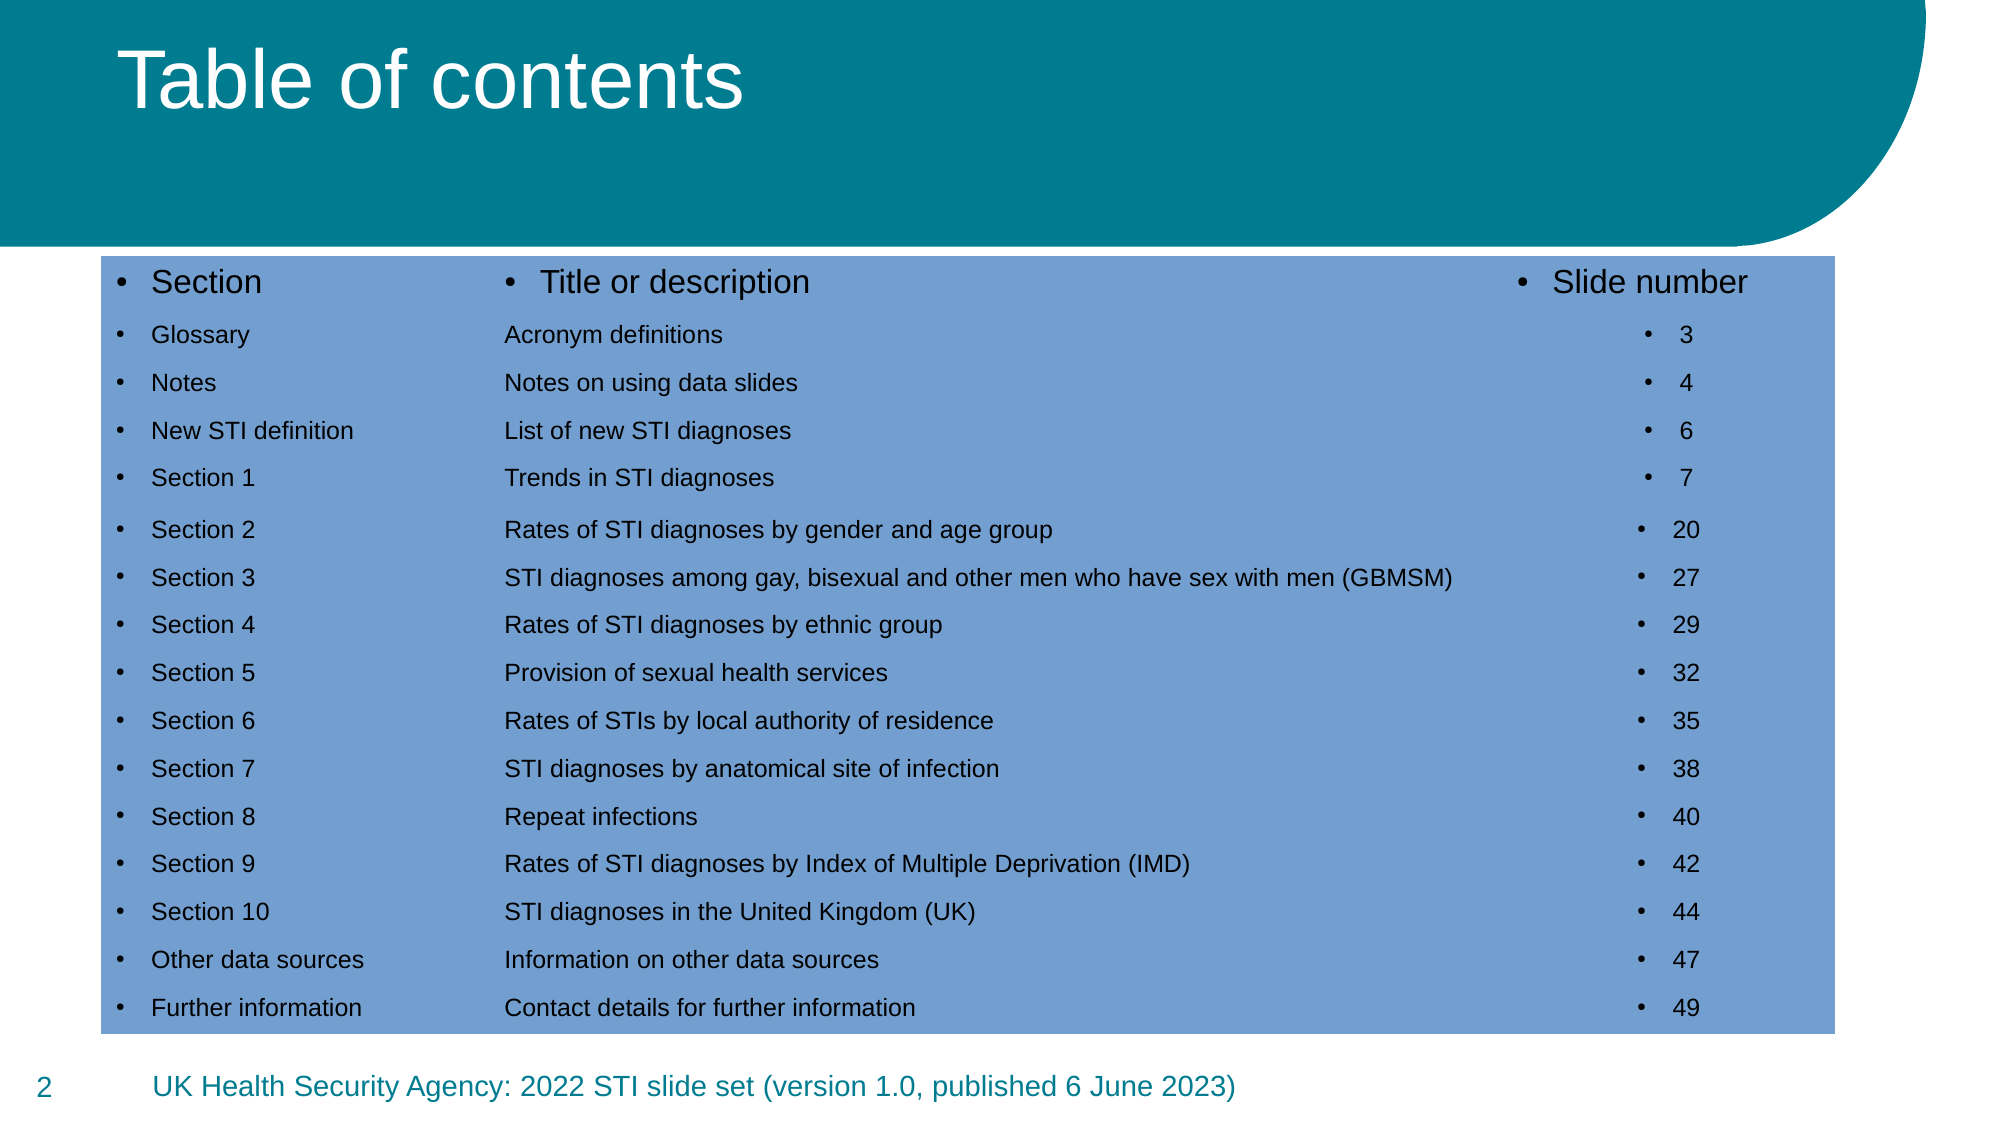

# Table of contents
| Section | Title or description | Slide number |
| --- | --- | --- |
| Glossary | Acronym definitions | 3 |
| Notes | Notes on using data slides | 4 |
| New STI definition | List of new STI diagnoses | 6 |
| Section 1 | Trends in STI diagnoses | 7 |
| Section 2 | Rates of STI diagnoses by gender and age group | 20 |
| Section 3 | STI diagnoses among gay, bisexual and other men who have sex with men (GBMSM) | 27 |
| Section 4 | Rates of STI diagnoses by ethnic group | 29 |
| Section 5 | Provision of sexual health services | 32 |
| Section 6 | Rates of STIs by local authority of residence | 35 |
| Section 7 | STI diagnoses by anatomical site of infection | 38 |
| Section 8 | Repeat infections | 40 |
| Section 9 | Rates of STI diagnoses by Index of Multiple Deprivation (IMD) | 42 |
| Section 10 | STI diagnoses in the United Kingdom (UK) | 44 |
| Other data sources | Information on other data sources | 47 |
| Further information | Contact details for further information | 49 |
UK Health Security Agency: 2022 STI slide set (version 1.0, published 6 June 2023)
2